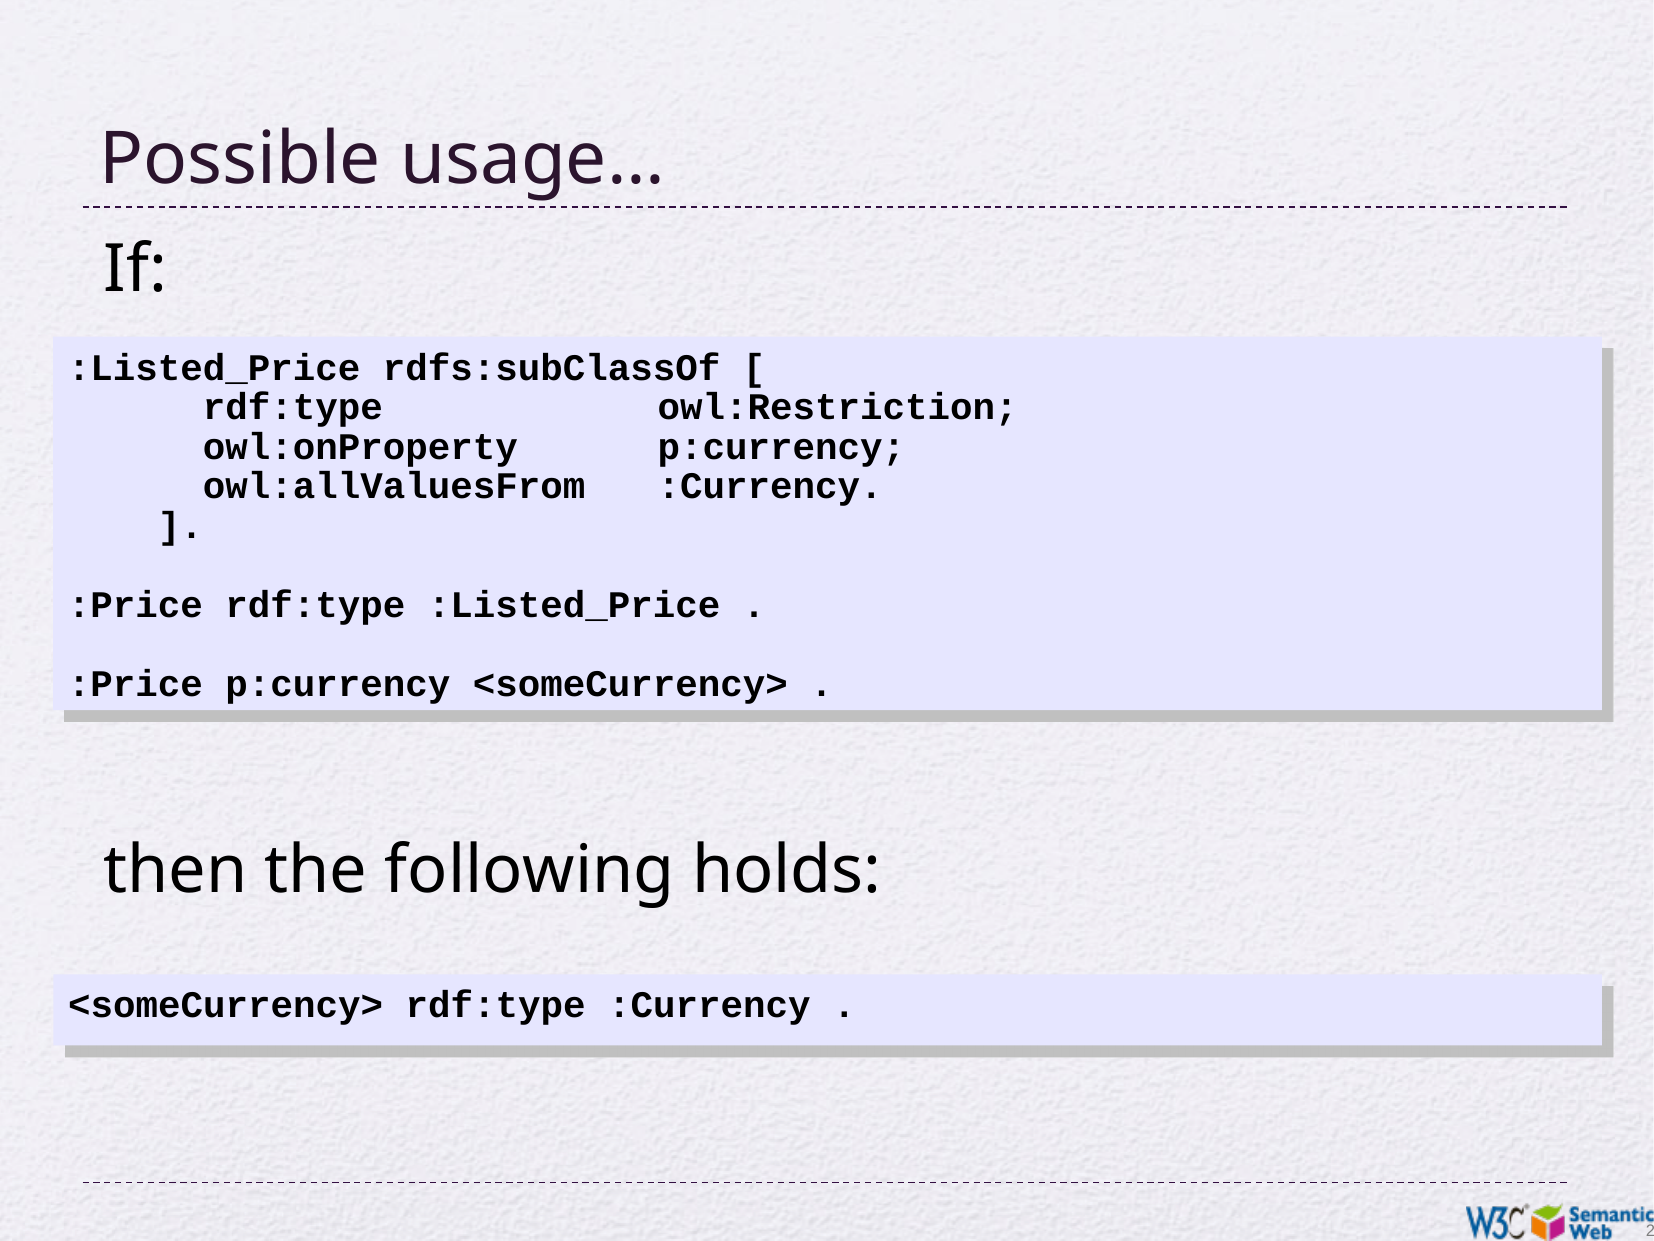

# Possible usage…
If:
:Listed_Price rdfs:subClassOf [
 rdf:type 	owl:Restriction;
 owl:onProperty 	p:currency;
 owl:allValuesFrom	:Currency.
 ].
:Price rdf:type :Listed_Price .
:Price p:currency <someCurrency> .
then the following holds:
<someCurrency> rdf:type :Currency .